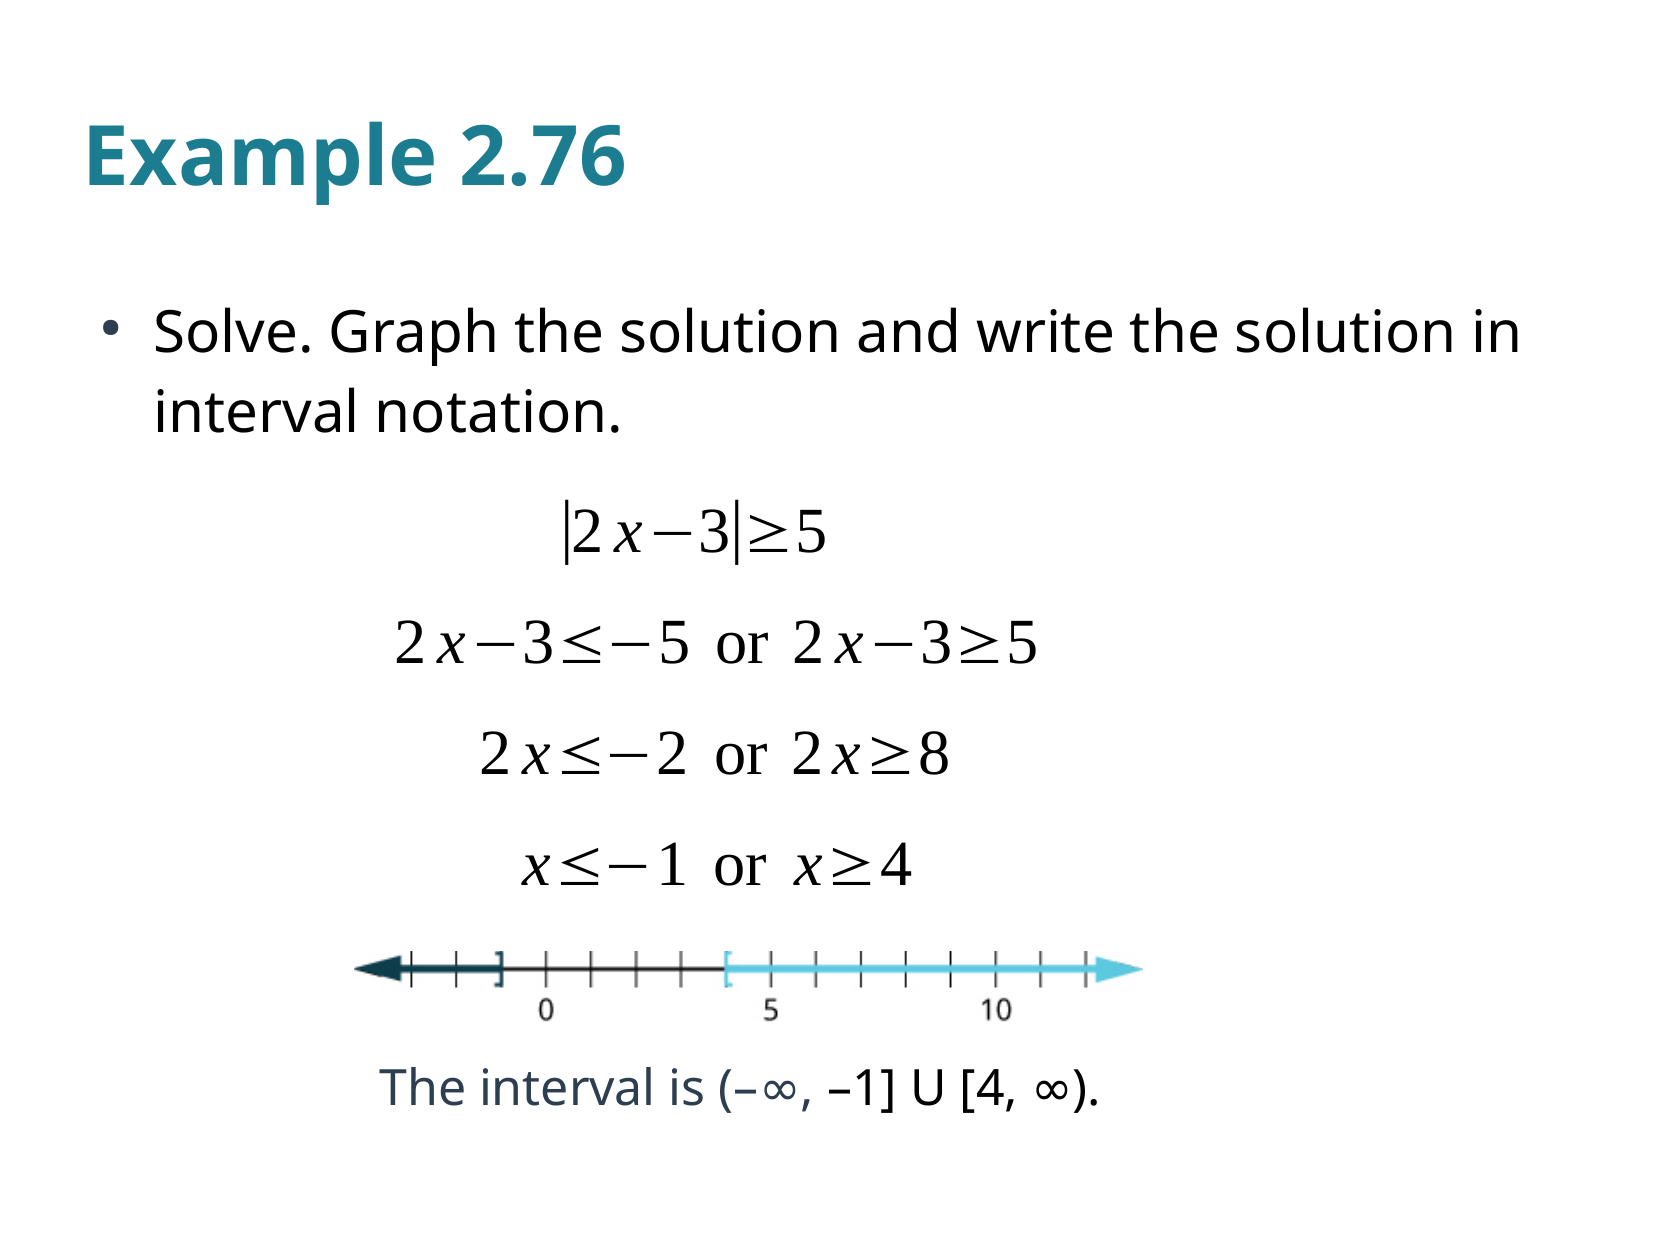

# Example 2.76
Solve. Graph the solution and write the solution in interval notation.
The interval is (–∞, –1] U [4, ∞).